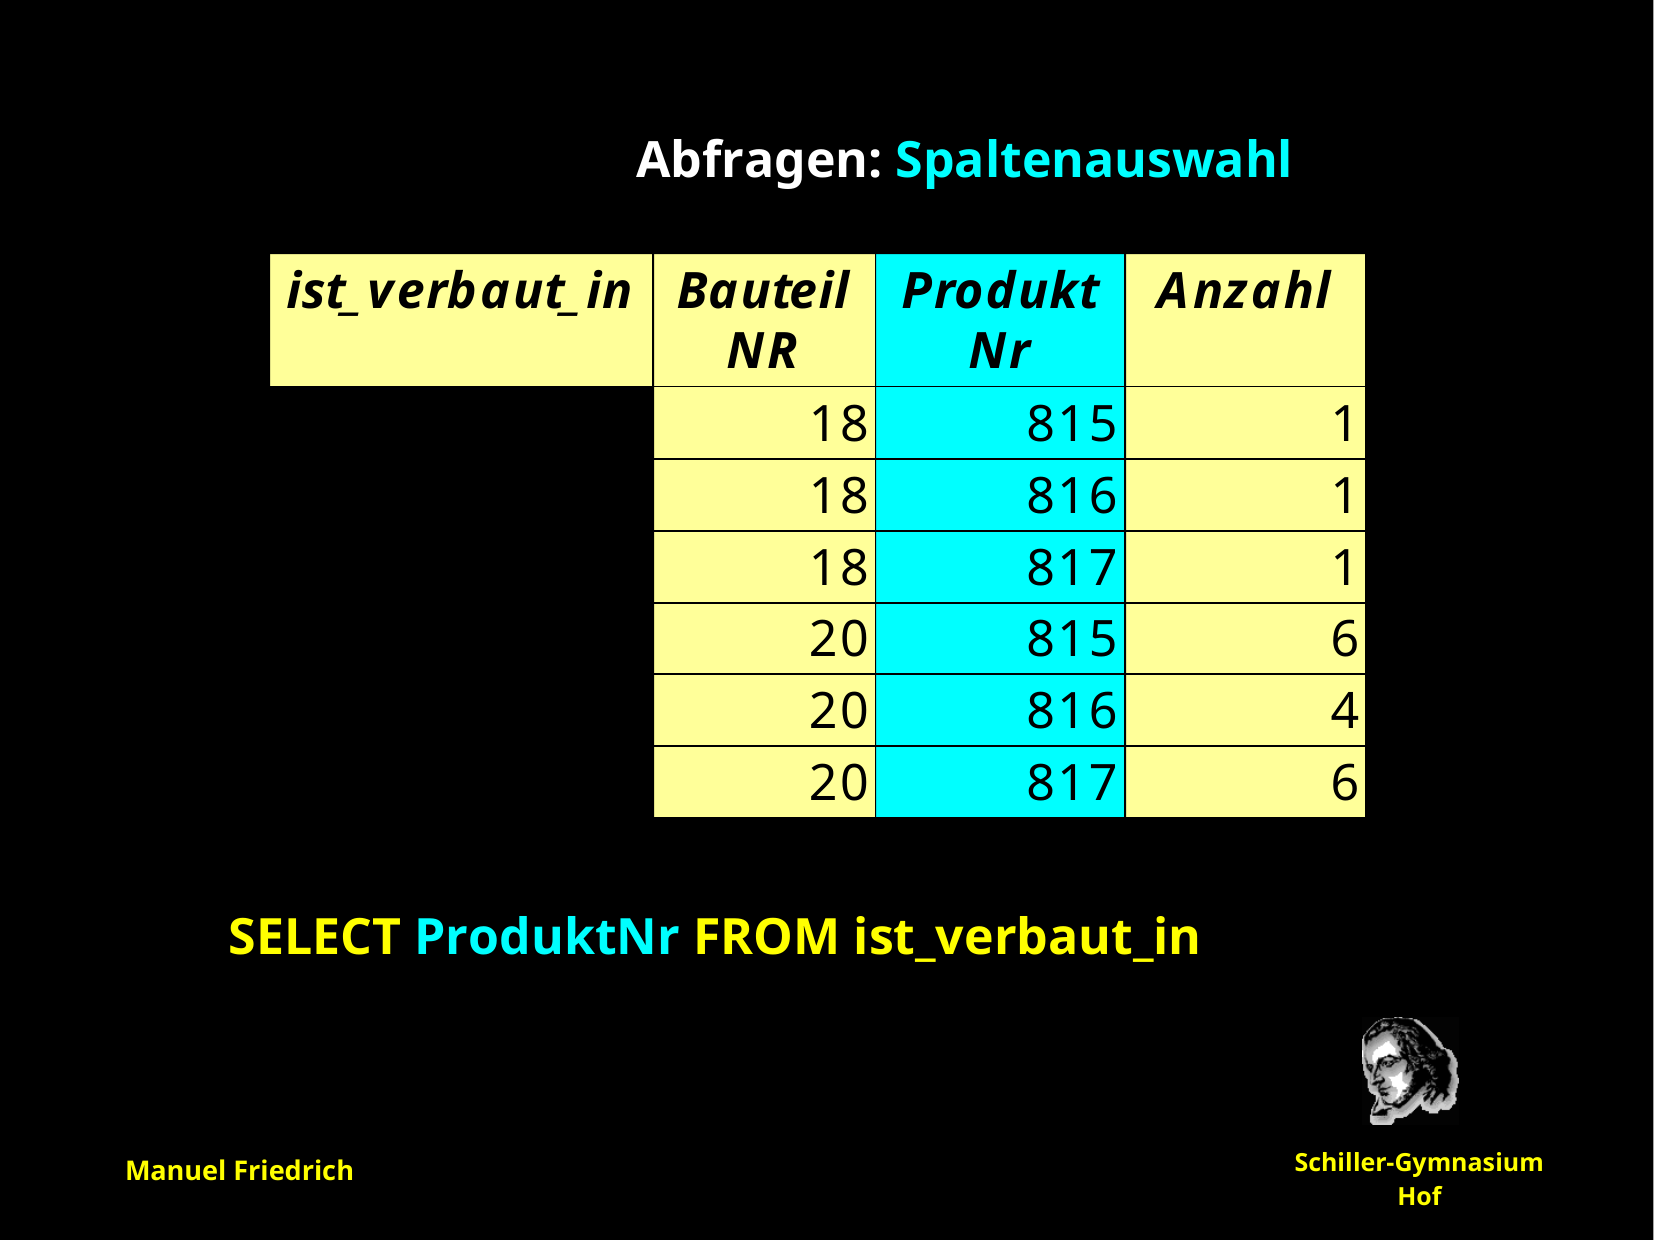

Abfragen: Spaltenauswahl
SELECT ProduktNr FROM ist_verbaut_in
Schiller-Gymnasium
Hof
Manuel Friedrich